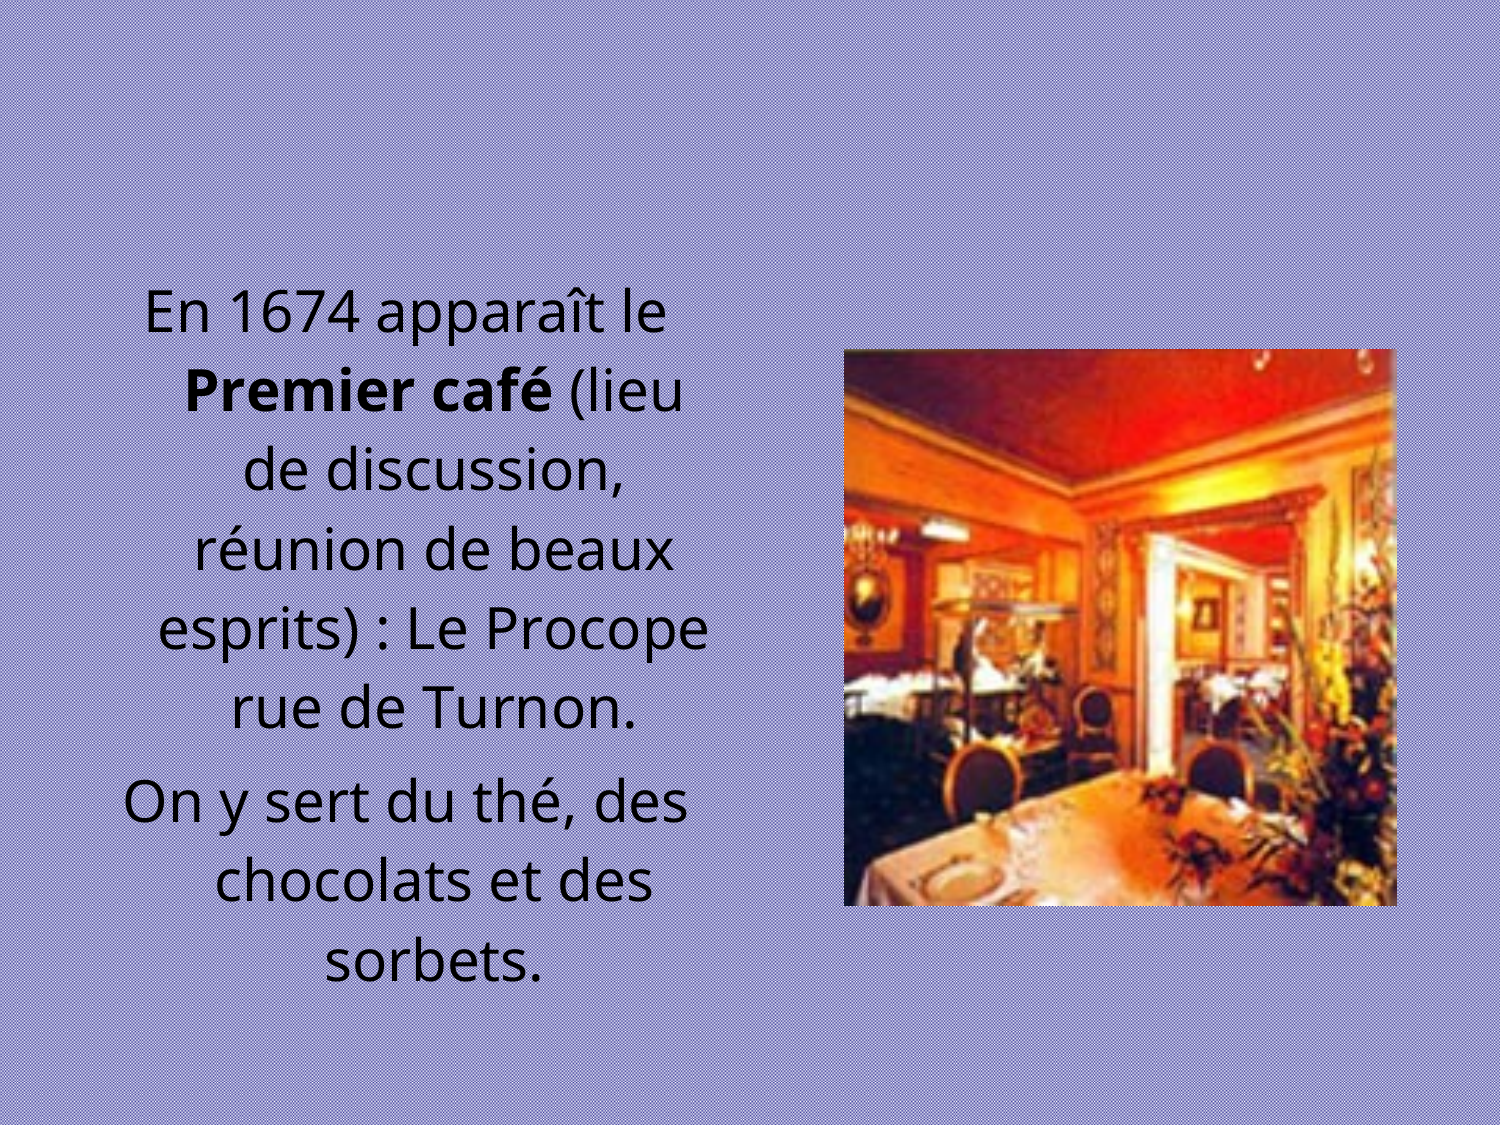

#
En 1674 apparaît le Premier café (lieu de discussion, réunion de beaux esprits) : Le Procope rue de Turnon.
On y sert du thé, des chocolats et des sorbets.